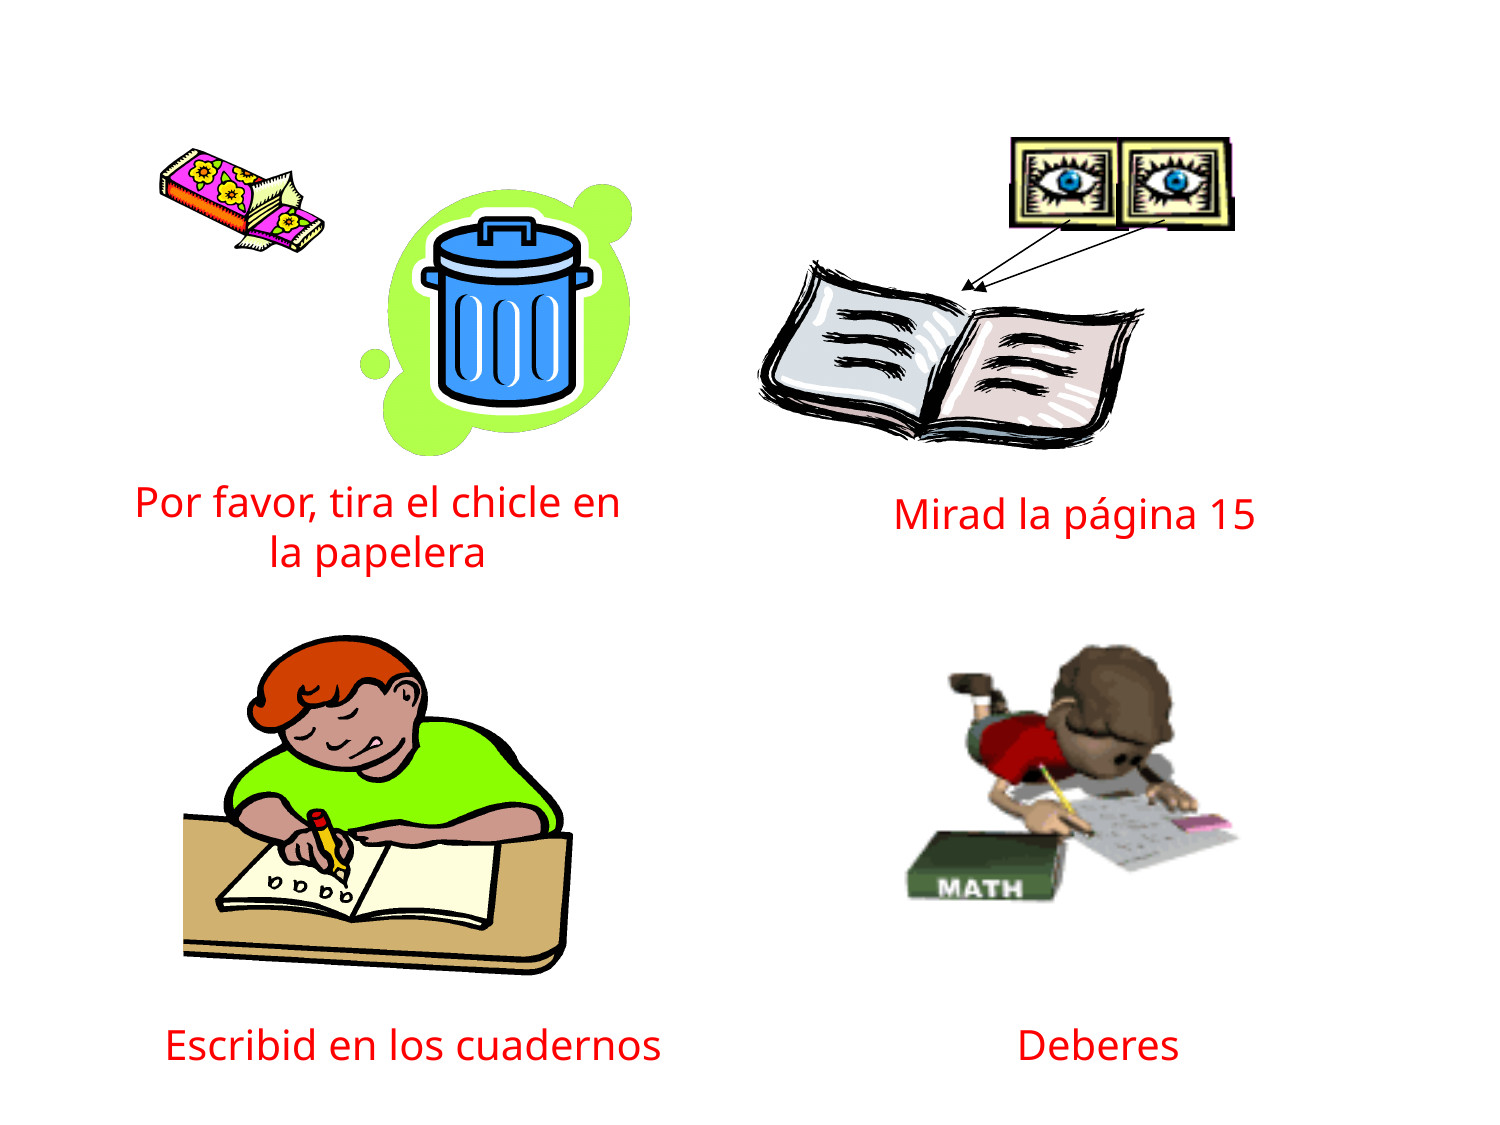

Por favor, tira el chicle en la papelera
Mirad la página 15
Escribid en los cuadernos
Deberes